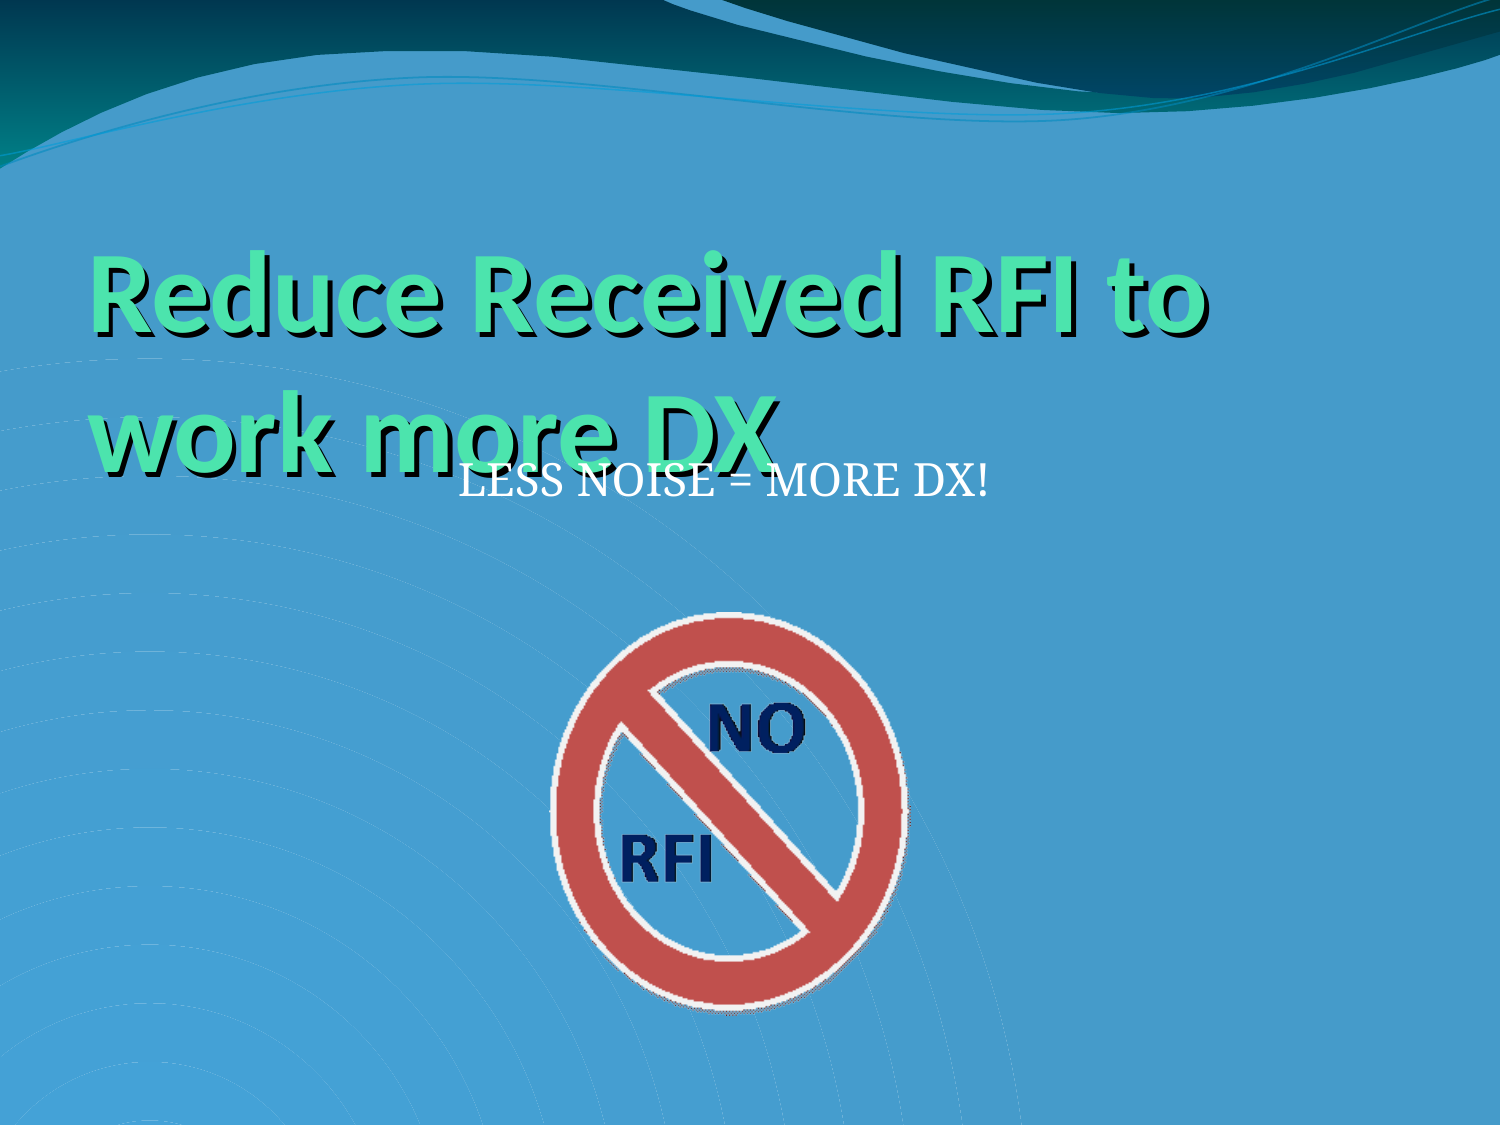

# Reduce Received RFI to work more DX
LESS NOISE = MORE DX!